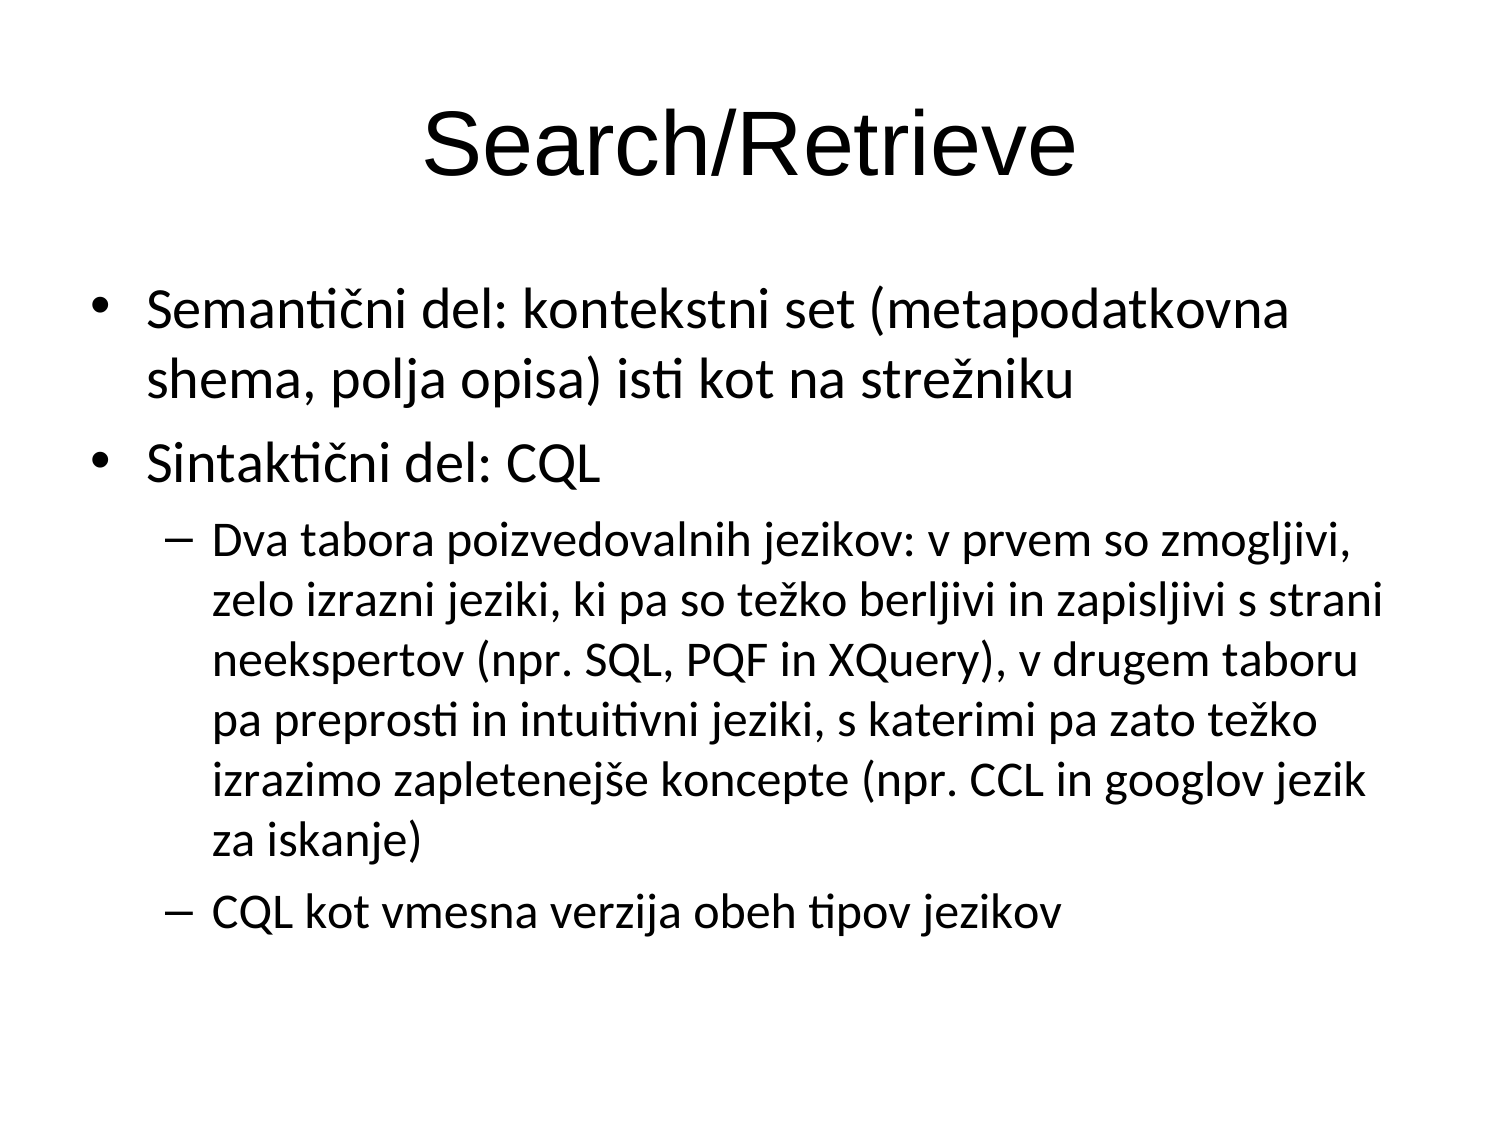

# Search/Retrieve
Semantični del: kontekstni set (metapodatkovna shema, polja opisa) isti kot na strežniku
Sintaktični del: CQL
Dva tabora poizvedovalnih jezikov: v prvem so zmogljivi, zelo izrazni jeziki, ki pa so težko berljivi in zapisljivi s strani neekspertov (npr. SQL, PQF in XQuery), v drugem taboru pa preprosti in intuitivni jeziki, s katerimi pa zato težko izrazimo zapletenejše koncepte (npr. CCL in googlov jezik za iskanje)
CQL kot vmesna verzija obeh tipov jezikov